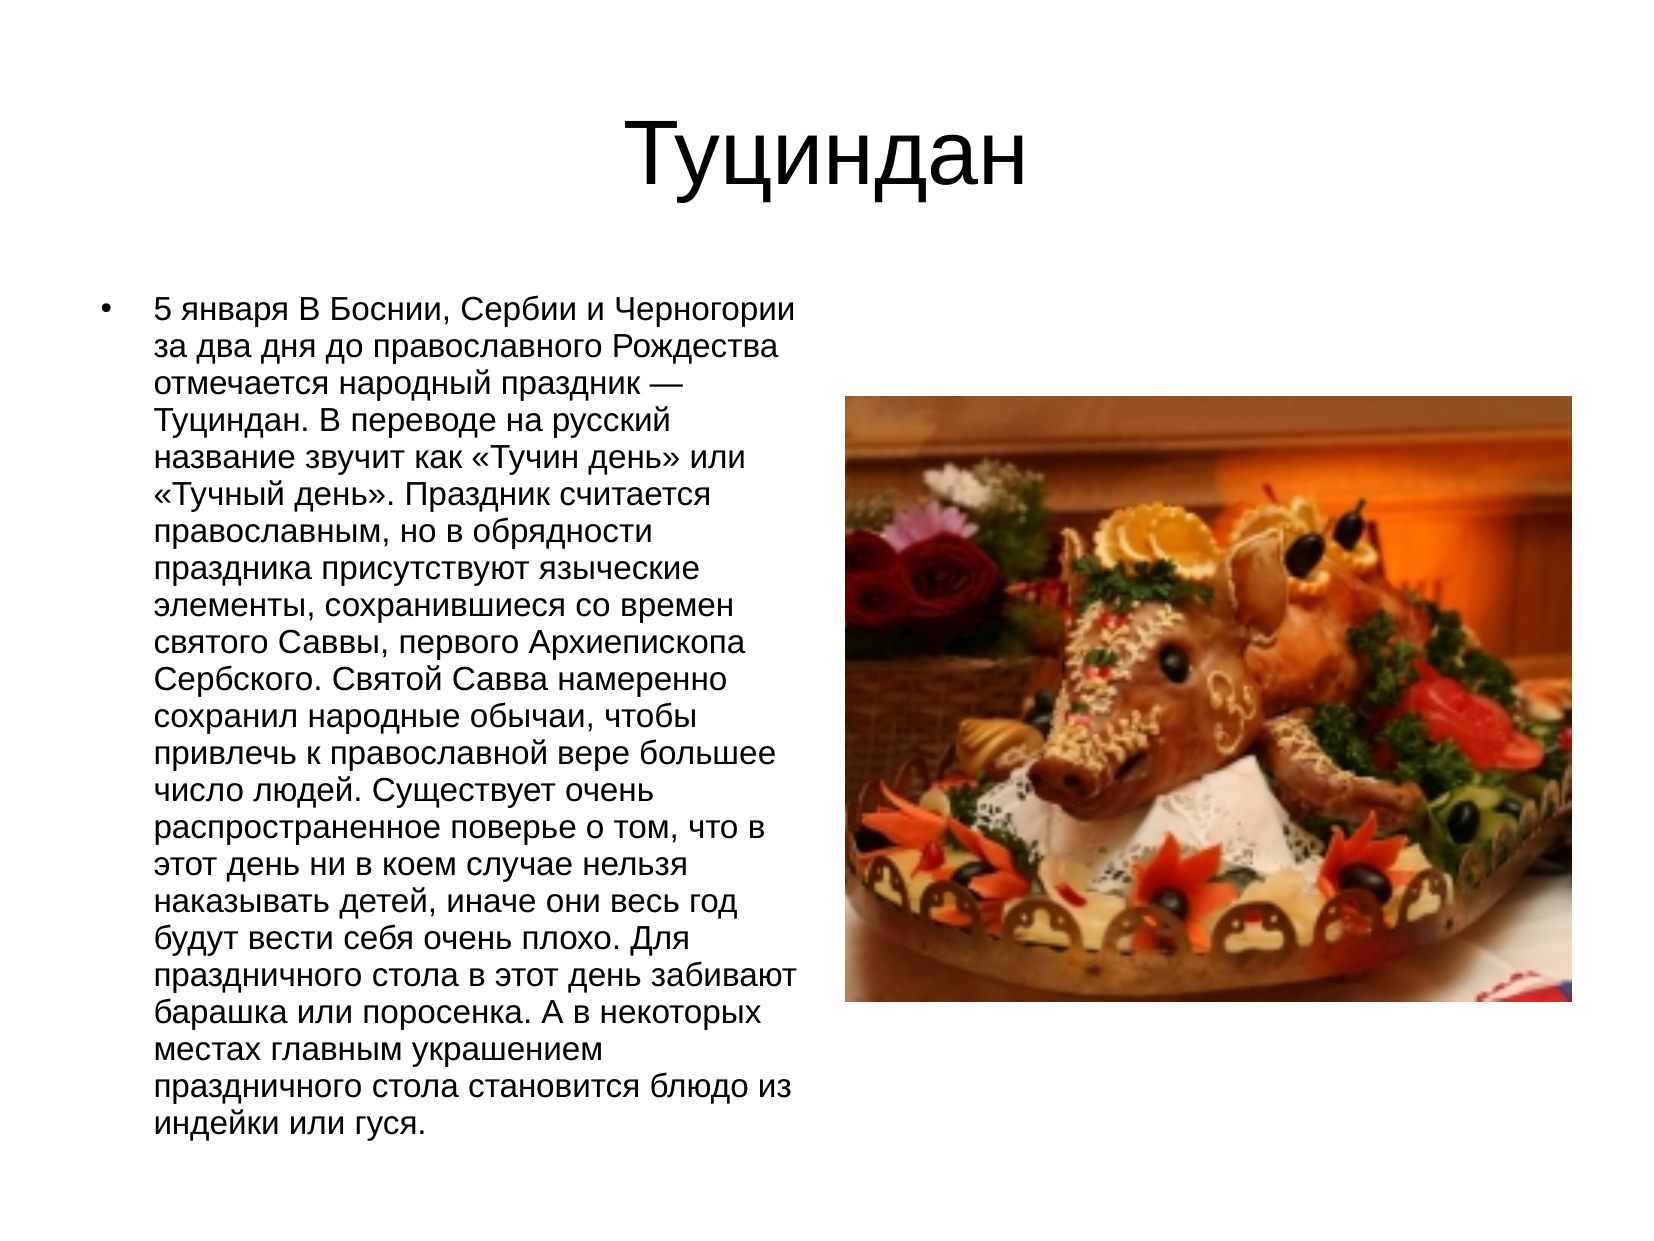

# Туциндан
5 января В Боснии, Сербии и Черногории за два дня до православного Рождества отмечается народный праздник — Туциндан. В переводе на русский название звучит как «Тучин день» или «Тучный день». Праздник считается православным, но в обрядности праздника присутствуют языческие элементы, сохранившиеся со времен святого Саввы, первого Архиепископа Сербского. Святой Савва намеренно сохранил народные обычаи, чтобы привлечь к православной вере большее число людей. Существует очень распространенное поверье о том, что в этот день ни в коем случае нельзя наказывать детей, иначе они весь год будут вести себя очень плохо. Для праздничного стола в этот день забивают барашка или поросенка. А в некоторых местах главным украшением праздничного стола становится блюдо из индейки или гуся.